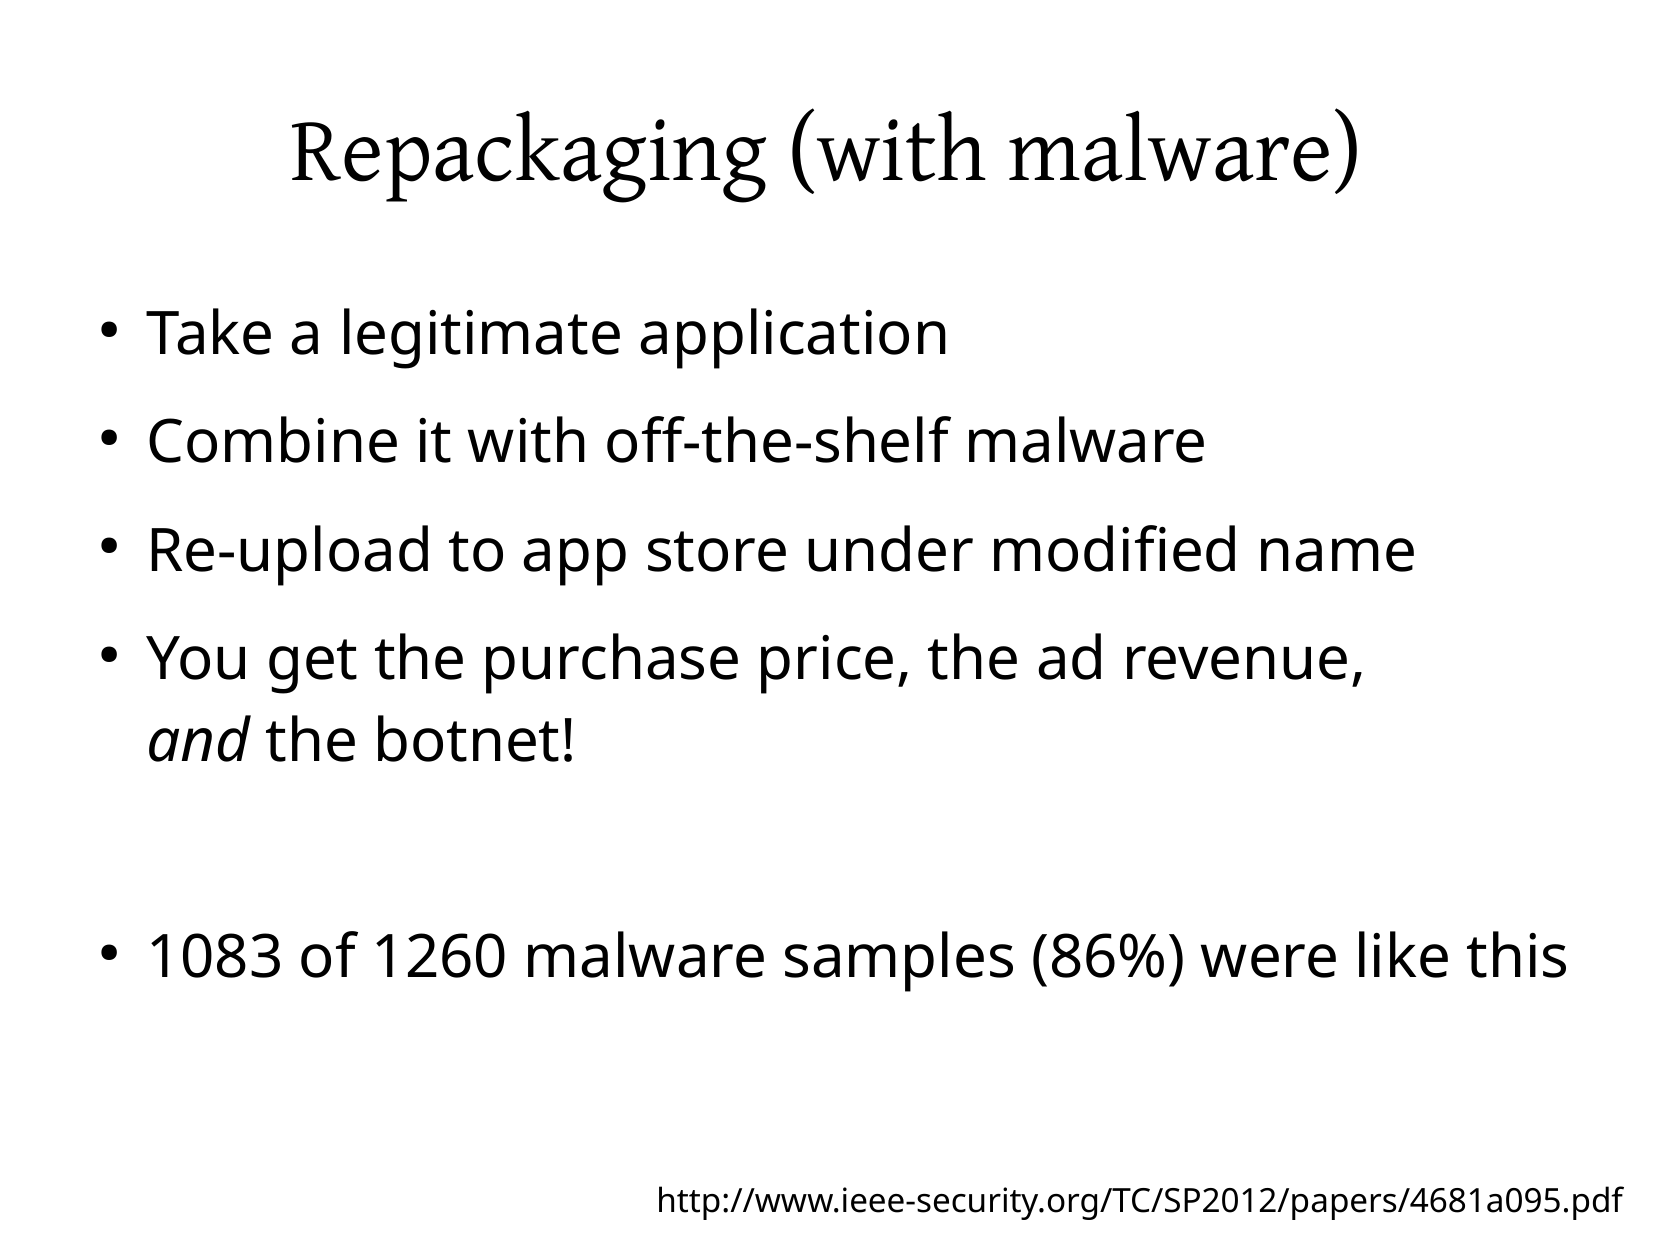

# Repackaging (with malware)
Take a legitimate application
Combine it with off-the-shelf malware
Re-upload to app store under modified name
You get the purchase price, the ad revenue,
and the botnet!
1083 of 1260 malware samples (86%) were like this
http://www.ieee-security.org/TC/SP2012/papers/4681a095.pdf